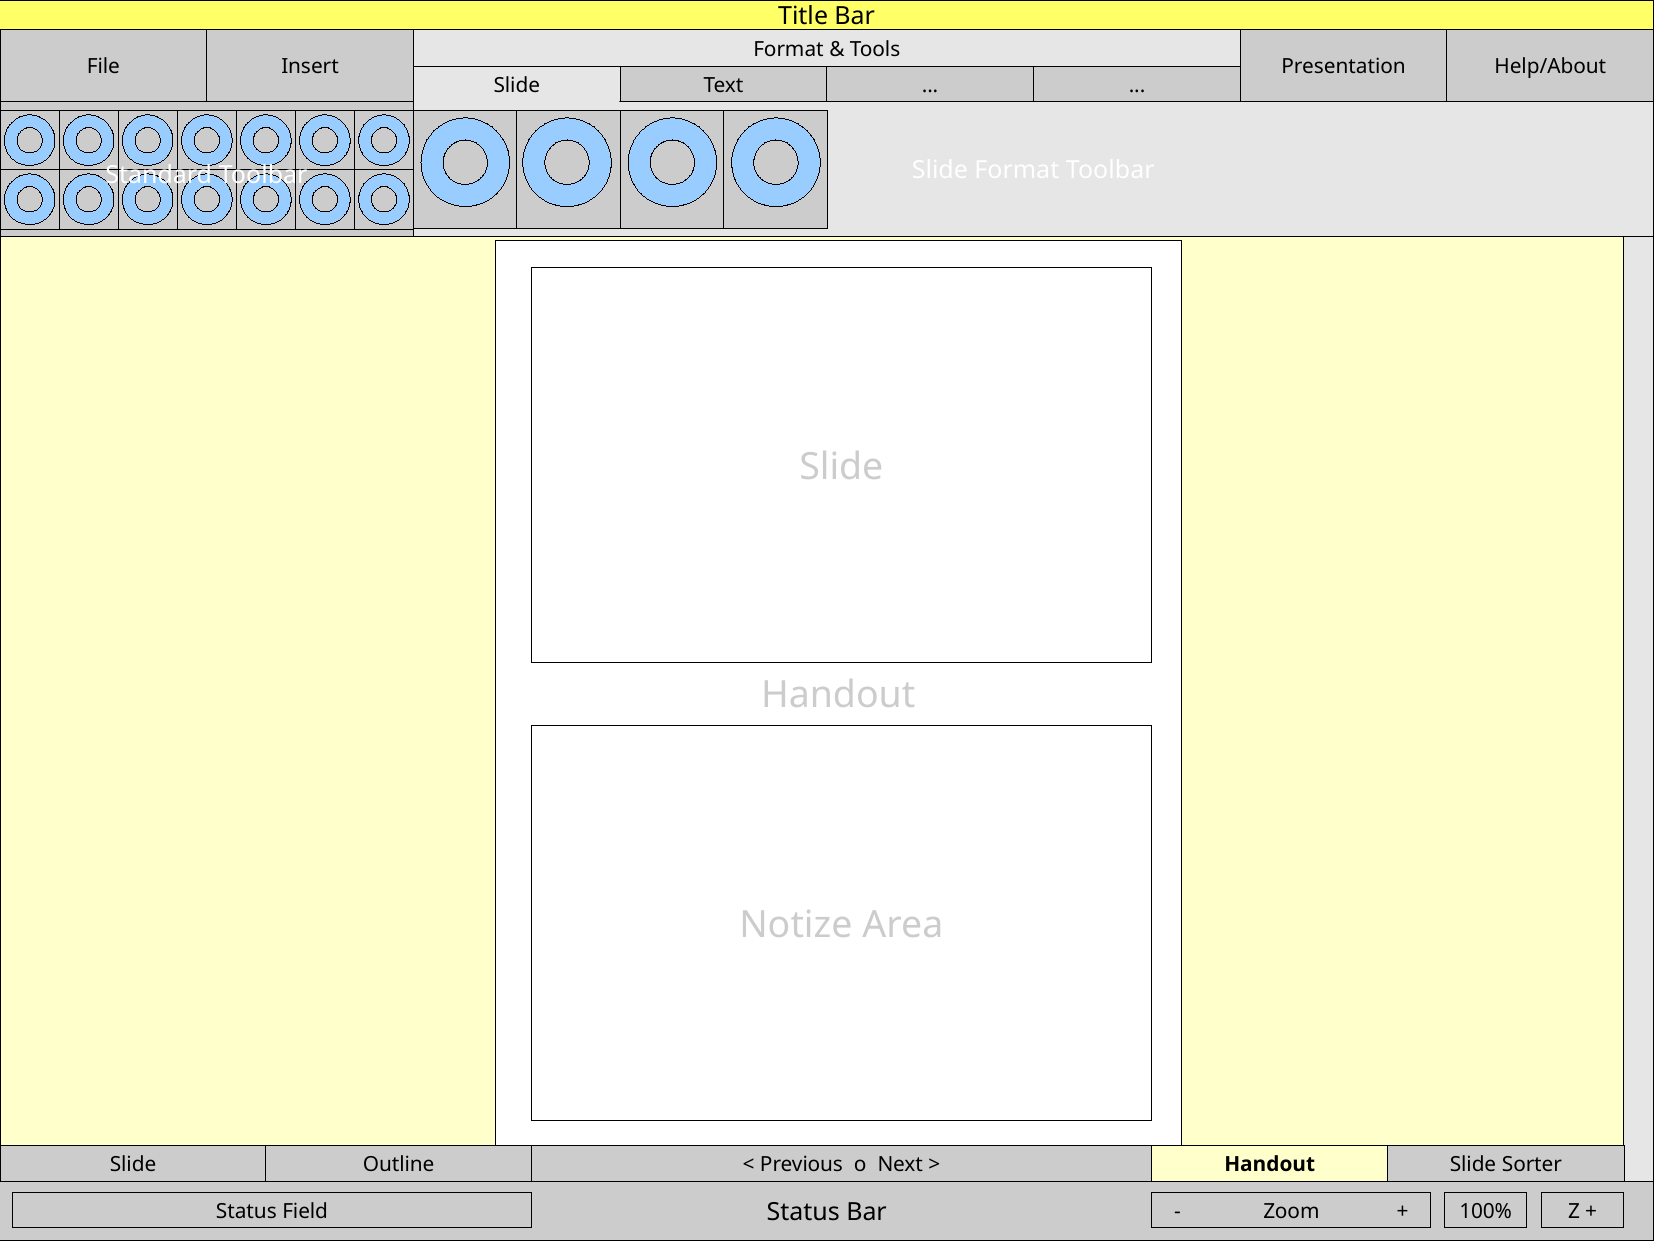

Title Bar
File
Insert
Format & Tools
Presentation
Help/About
Slide
Text
...
...
Standard Tool Bar Area
Format Tool Bar Area
Slide Format Toolbar
Standard Toolbar
Handout Mode
Handout
Slide
Notize Area
Slide
Outline
< Previous o Next >
Handout
Slide Sorter
Status Bar
Status Field
- Zoom +
100%
Z +